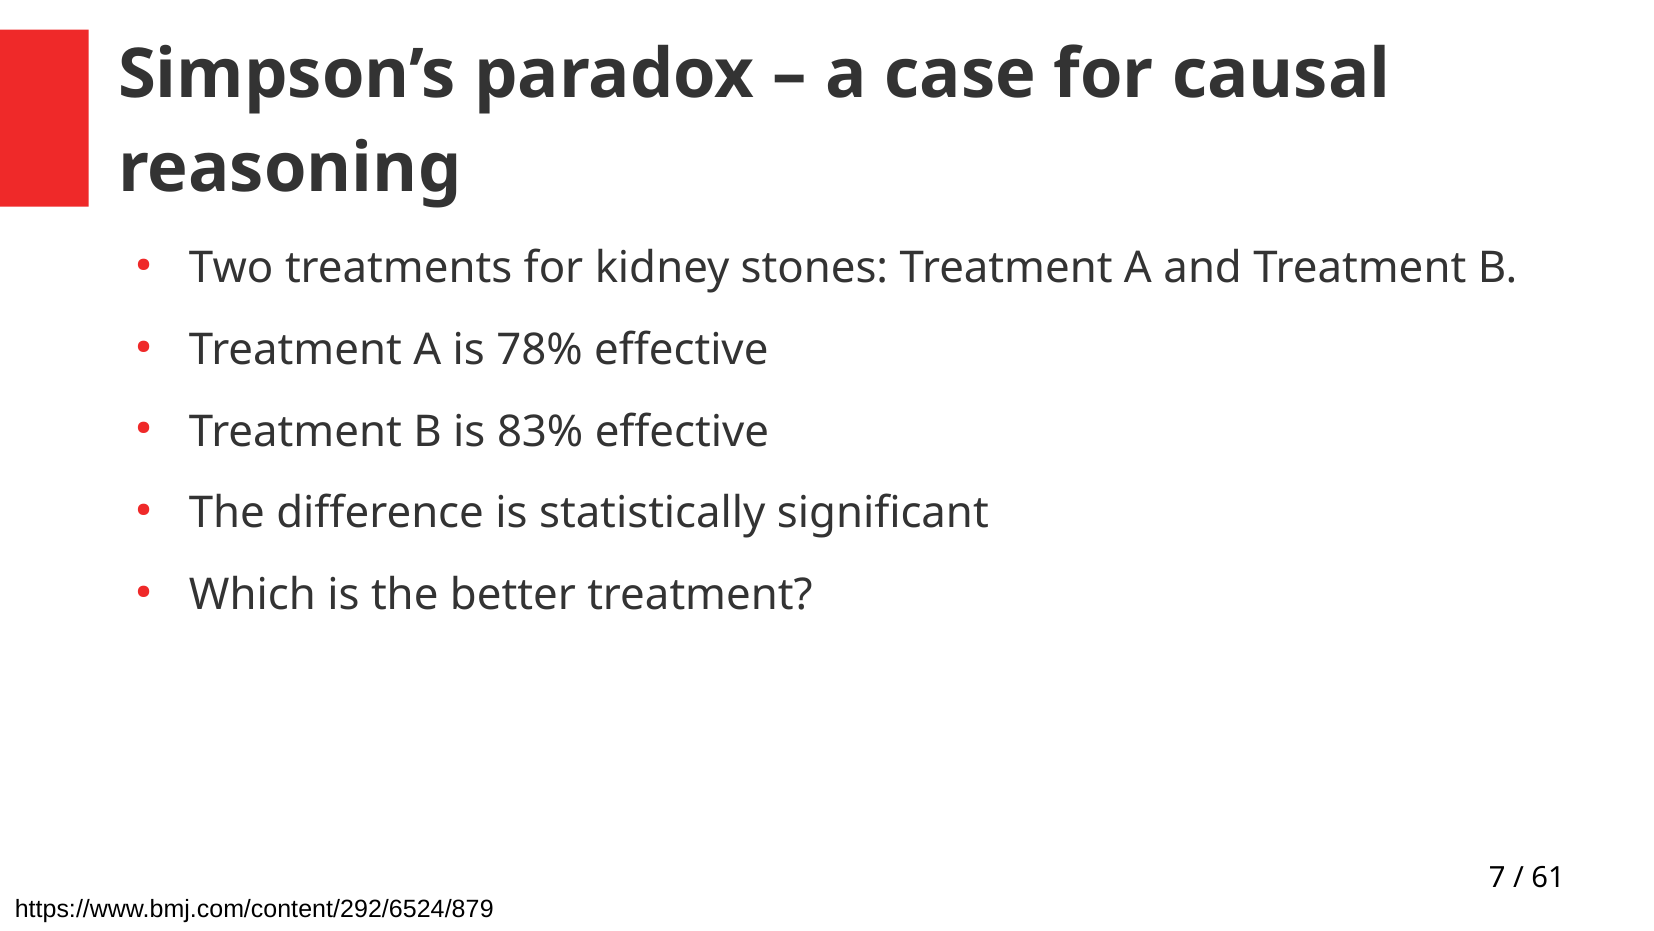

# Simpson’s paradox – a case for causal reasoning
Two treatments for kidney stones: Treatment A and Treatment B.
Treatment A is 78% effective
Treatment B is 83% effective
The difference is statistically significant
Which is the better treatment?
7
https://www.bmj.com/content/292/6524/879